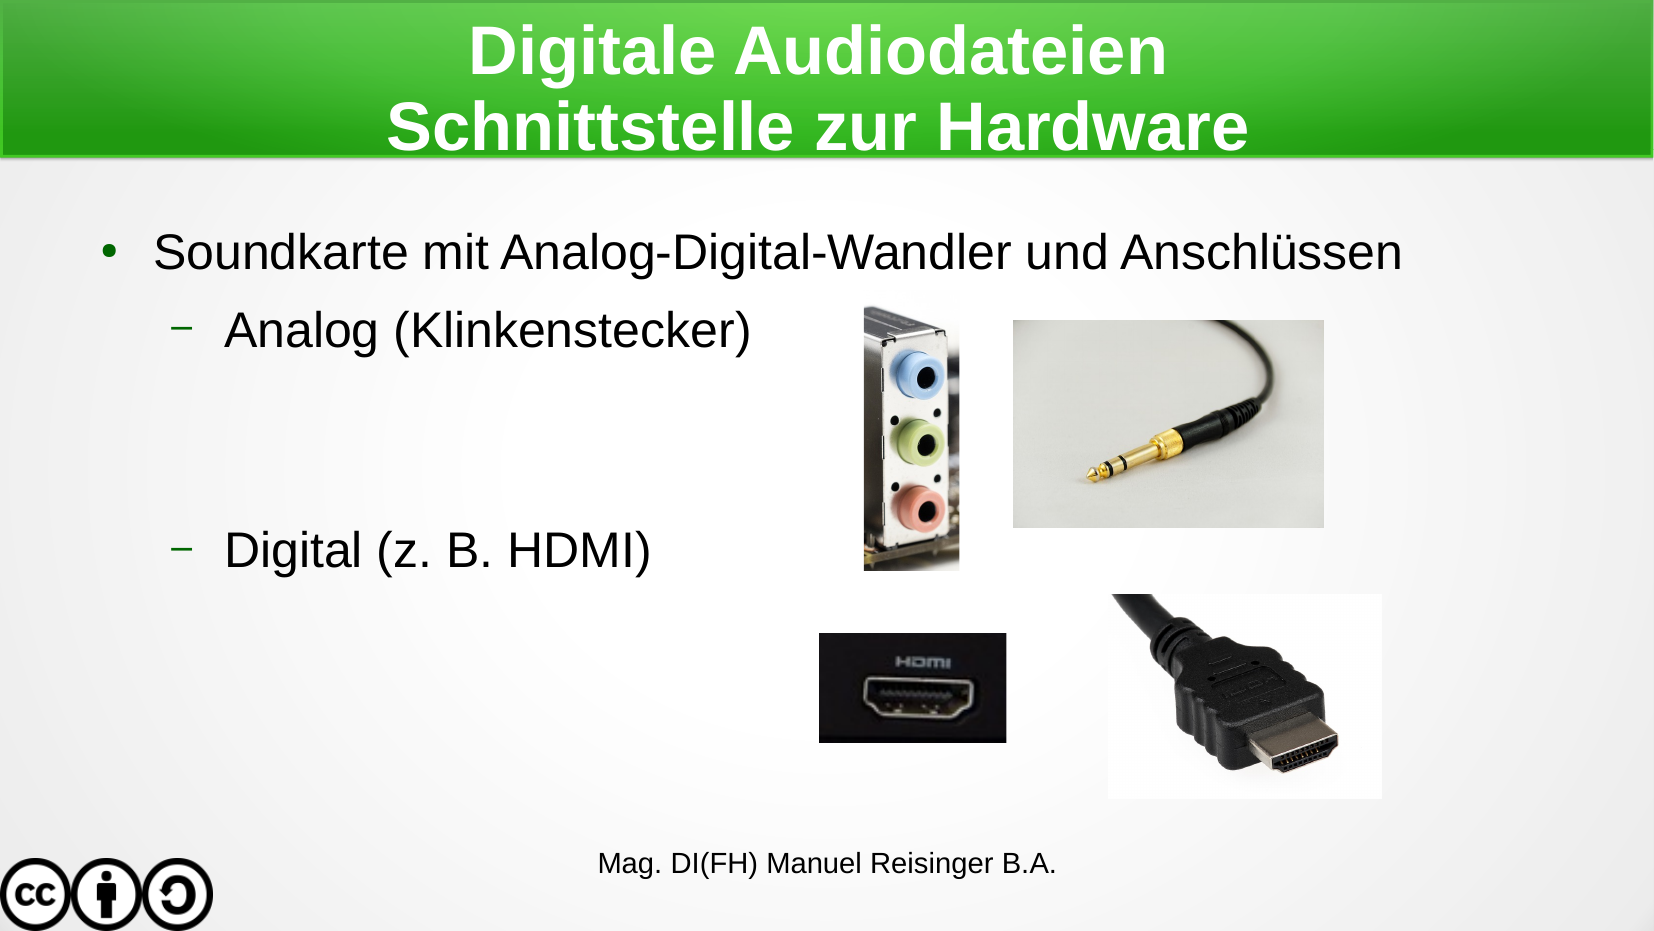

# Digitale Audiodateien Schnittstelle zur Hardware
Soundkarte mit Analog-Digital-Wandler und Anschlüssen
Analog (Klinkenstecker)
Digital (z. B. HDMI)